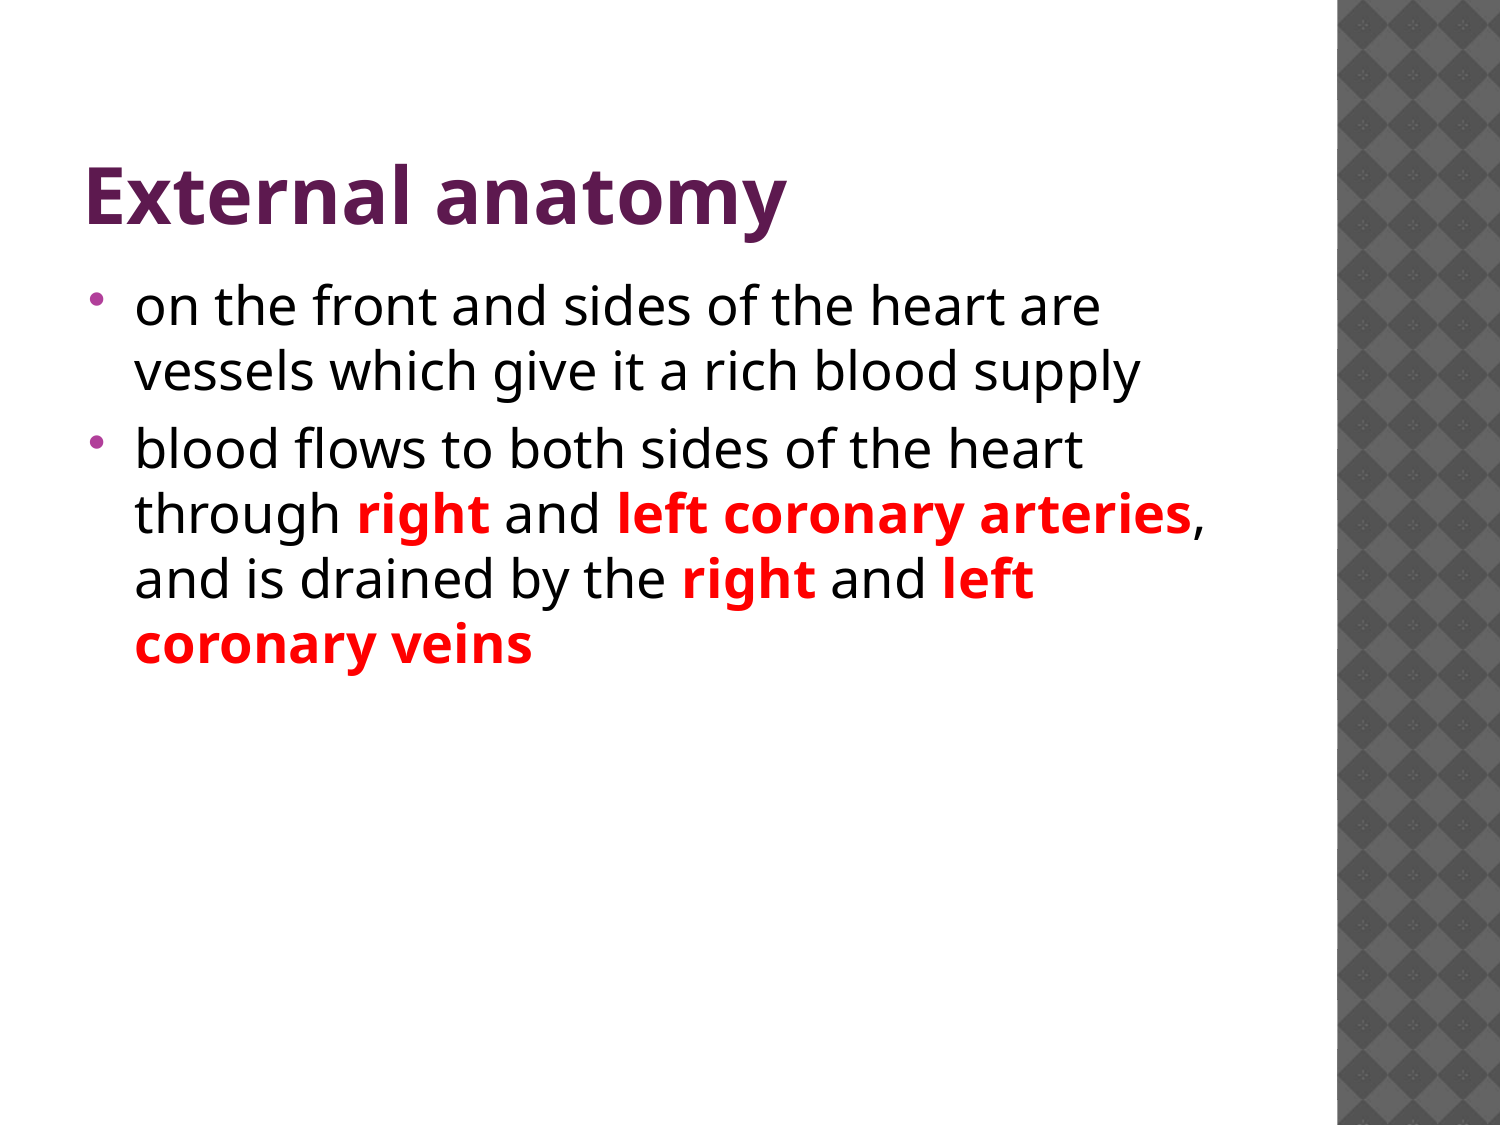

# External anatomy
on the front and sides of the heart are vessels which give it a rich blood supply
blood flows to both sides of the heart through right and left coronary arteries, and is drained by the right and left coronary veins